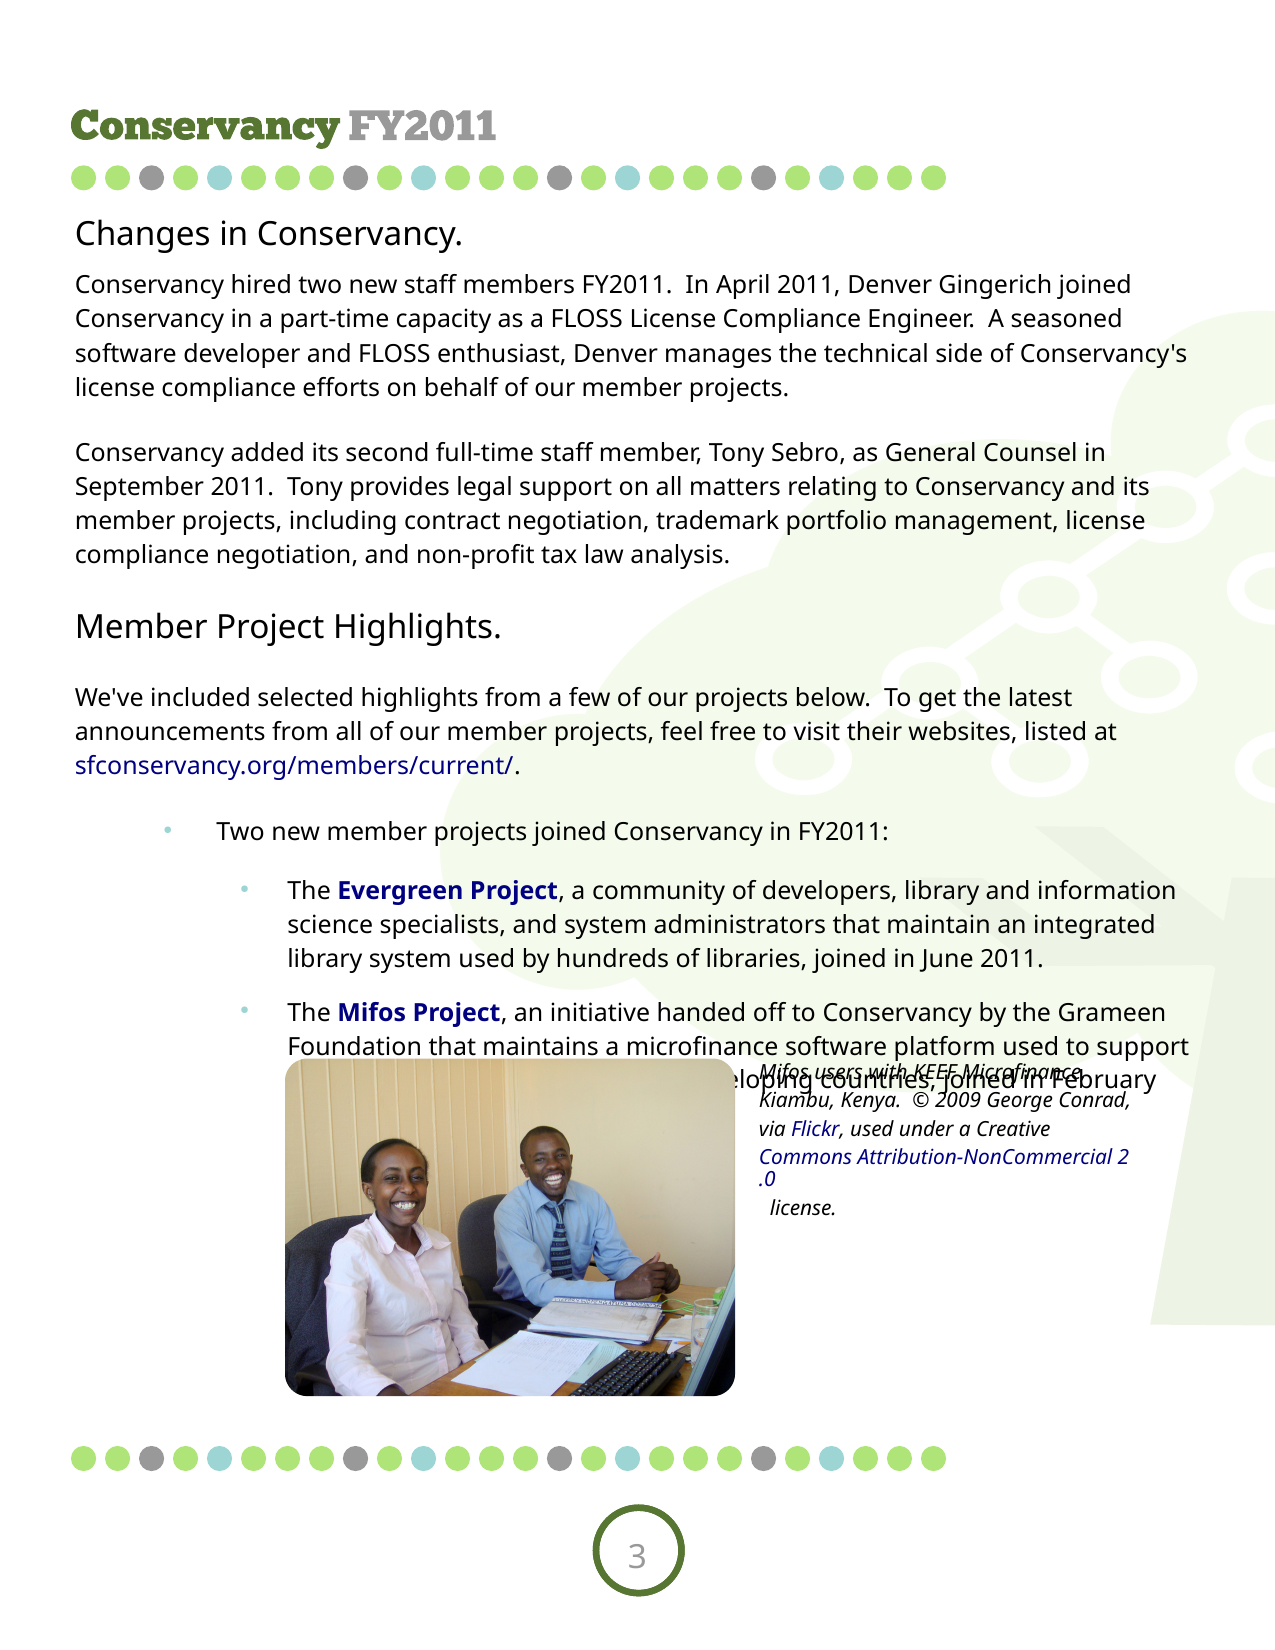

# Changes in Conservancy.
Conservancy hired two new staff members FY2011. In April 2011, Denver Gingerich joined Conservancy in a part-time capacity as a FLOSS License Compliance Engineer. A seasoned software developer and FLOSS enthusiast, Denver manages the technical side of Conservancy's license compliance efforts on behalf of our member projects.
Conservancy added its second full-time staff member, Tony Sebro, as General Counsel in September 2011. Tony provides legal support on all matters relating to Conservancy and its member projects, including contract negotiation, trademark portfolio management, license compliance negotiation, and non-profit tax law analysis.
Member Project Highlights.
We've included selected highlights from a few of our projects below. To get the latest announcements from all of our member projects, feel free to visit their websites, listed at sfconservancy.org/members/current/.
Two new member projects joined Conservancy in FY2011:
The Evergreen Project, a community of developers, library and information science specialists, and system administrators that maintain an integrated library system used by hundreds of libraries, joined in June 2011.
The Mifos Project, an initiative handed off to Conservancy by the Grameen Foundation that maintains a microfinance software platform used to support economic developmental relief in developing countries, joined in February 2012.
Mifos users with KEEF Microfinance, Kiambu, Kenya. © 2009 George Conrad, via Flickr, used under a Creative Commons Attribution-NonCommercial 2.0 license.